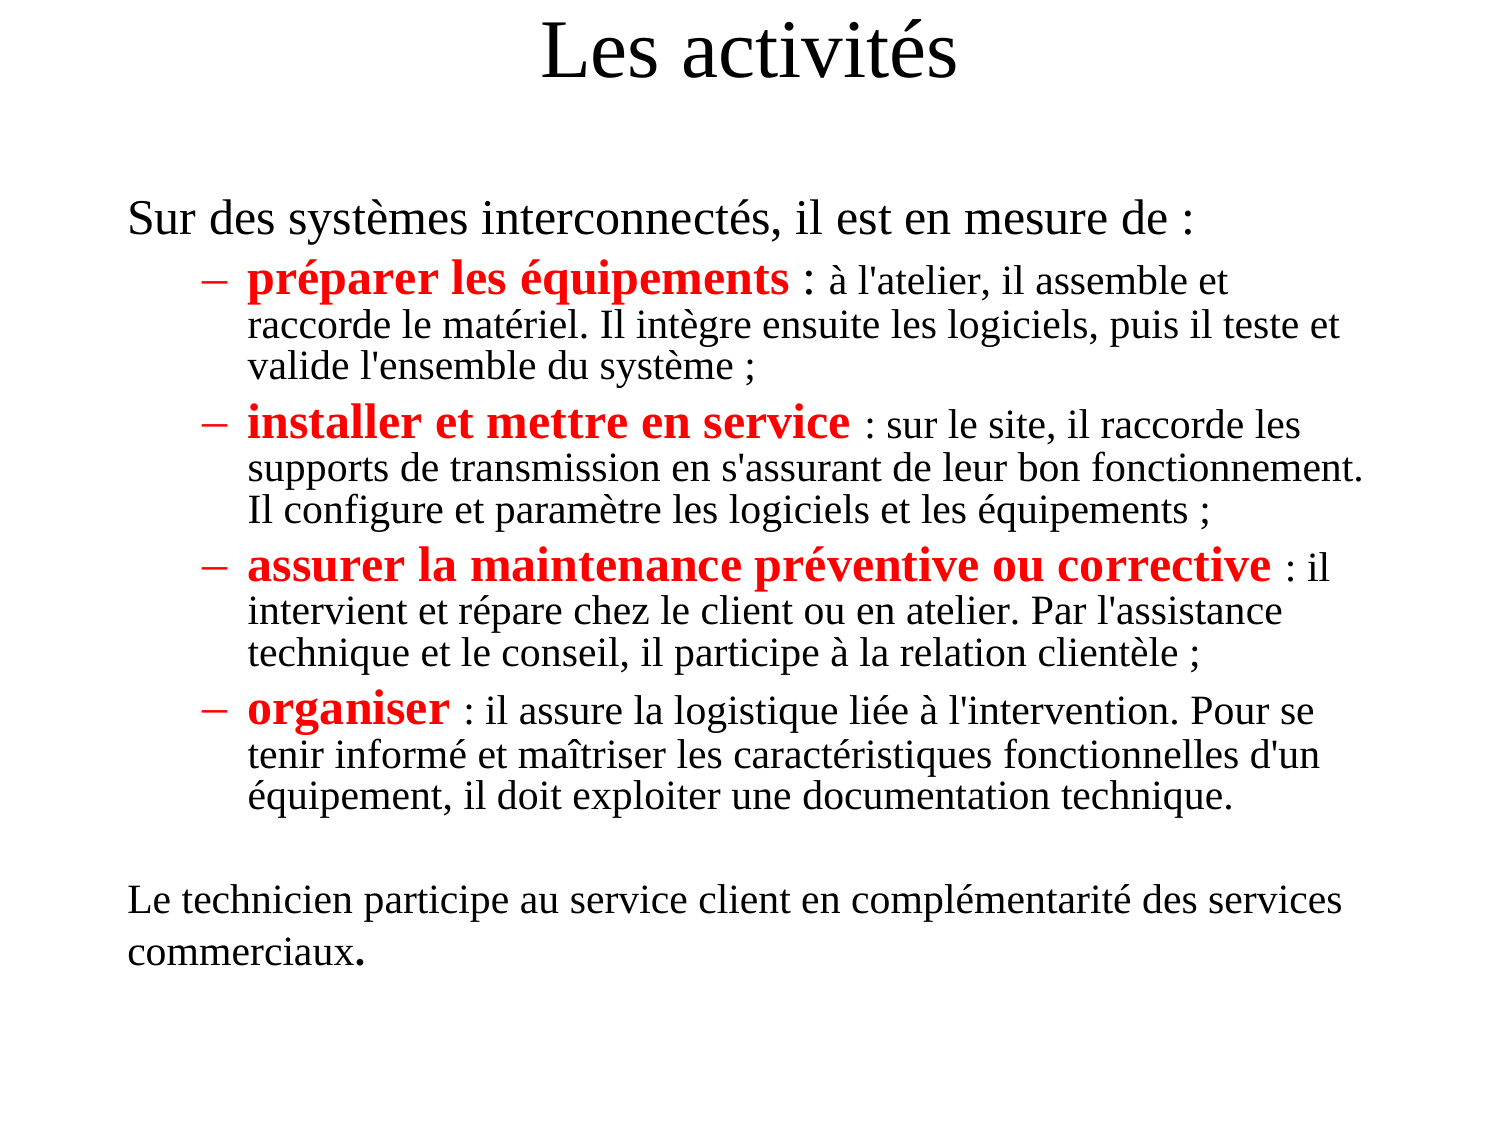

# Les activités
Sur des systèmes interconnectés, il est en mesure de :
préparer les équipements : à l'atelier, il assemble et raccorde le matériel. Il intègre ensuite les logiciels, puis il teste et valide l'ensemble du système ;
installer et mettre en service : sur le site, il raccorde les supports de transmission en s'assurant de leur bon fonctionnement. Il configure et paramètre les logiciels et les équipements ;
assurer la maintenance préventive ou corrective : il intervient et répare chez le client ou en atelier. Par l'assistance technique et le conseil, il participe à la relation clientèle ;
organiser : il assure la logistique liée à l'intervention. Pour se tenir informé et maîtriser les caractéristiques fonctionnelles d'un équipement, il doit exploiter une documentation technique.
Le technicien participe au service client en complémentarité des services
commerciaux.